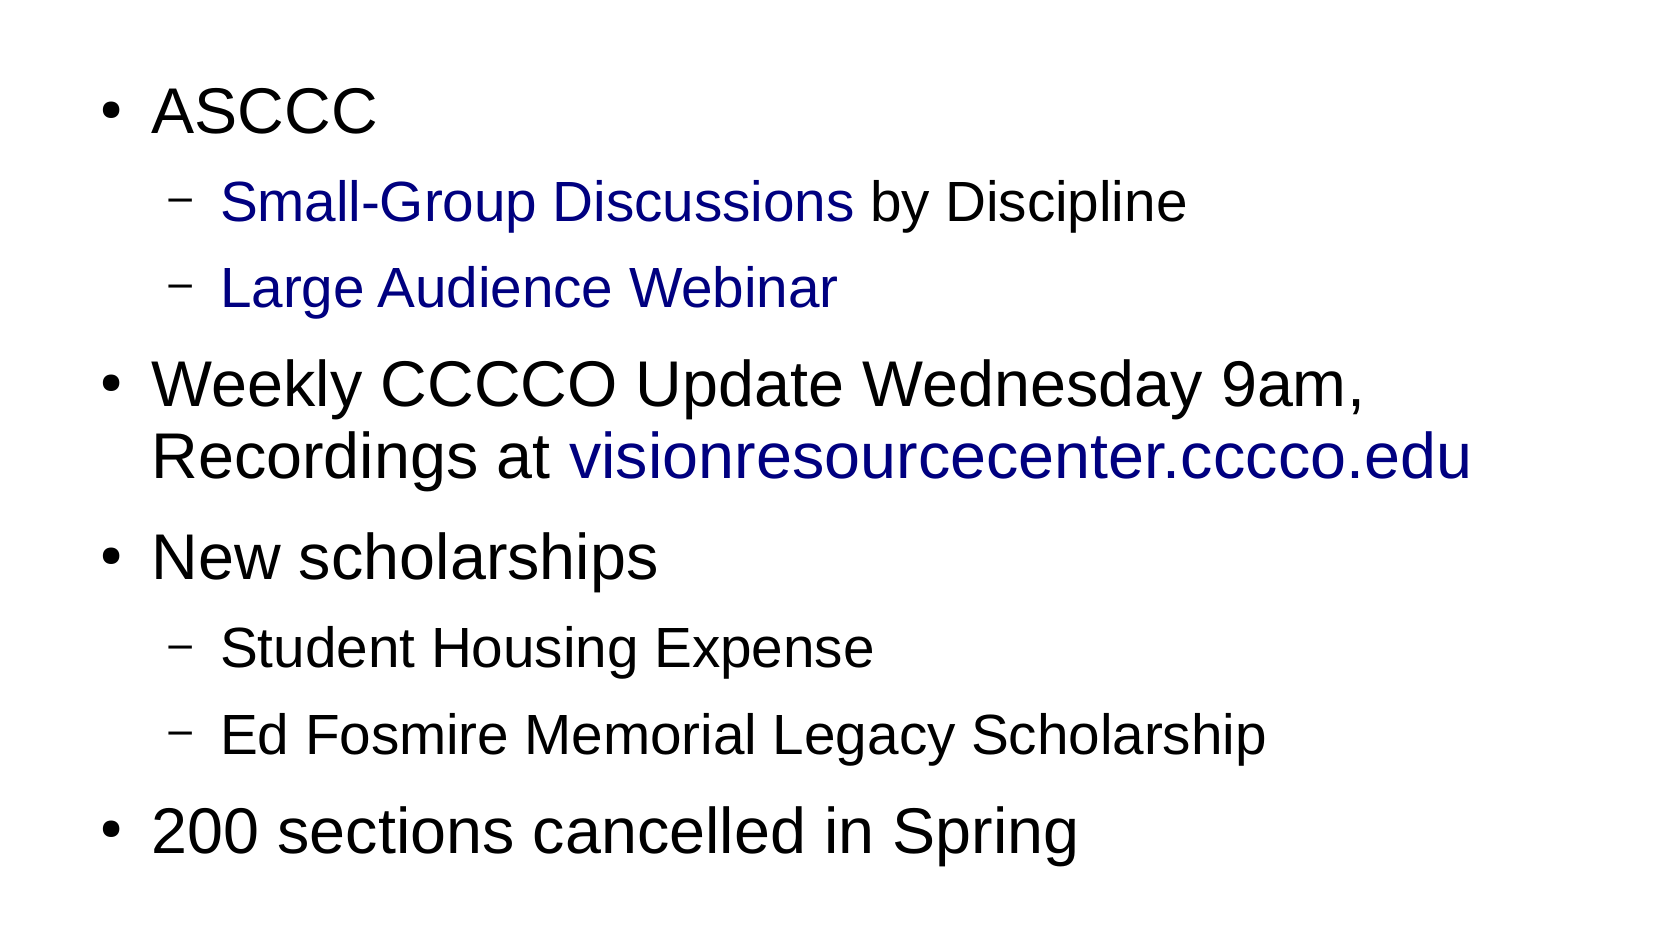

# ASCCC
Small-Group Discussions by Discipline
Large Audience Webinar
Weekly CCCCO Update Wednesday 9am, Recordings at visionresourcecenter.cccco.edu
New scholarships
Student Housing Expense
Ed Fosmire Memorial Legacy Scholarship
200 sections cancelled in Spring